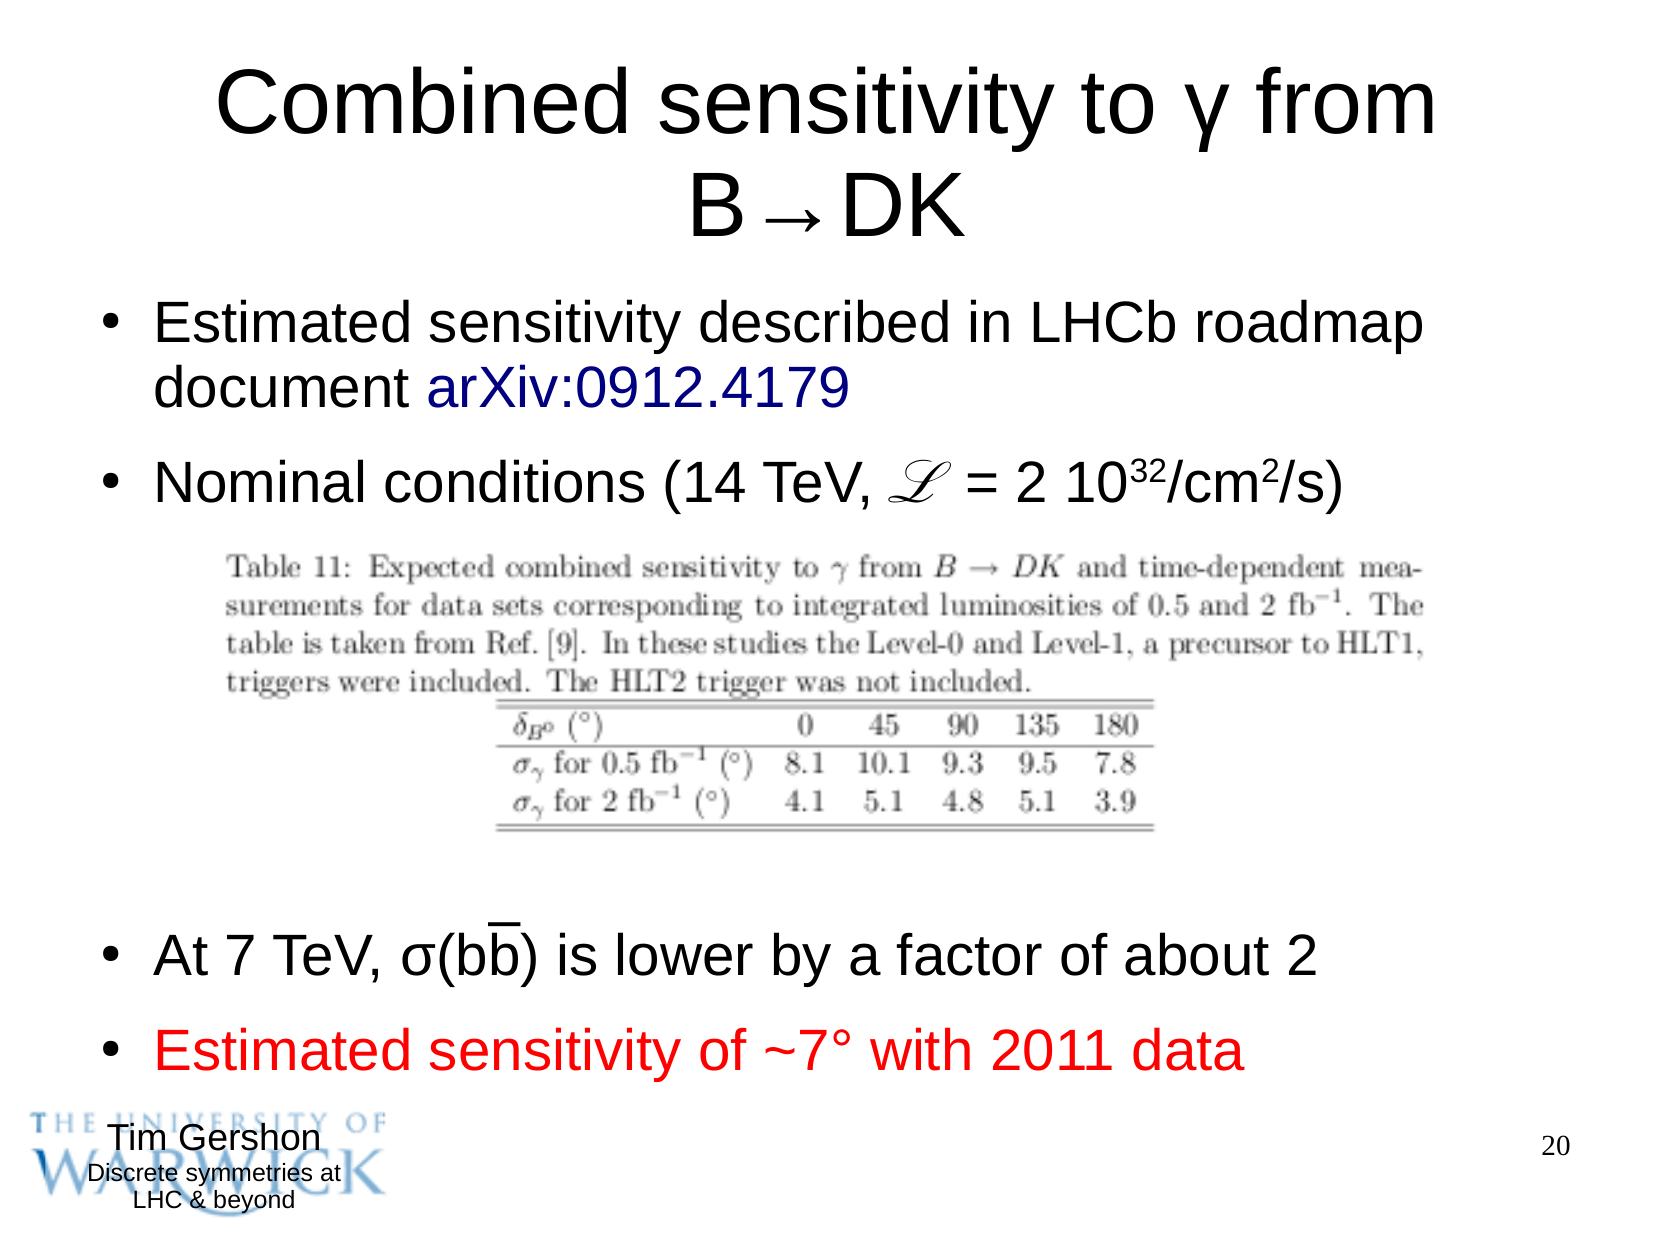

# Combined sensitivity to γ from B→DK
Estimated sensitivity described in LHCb roadmap document arXiv:0912.4179
Nominal conditions (14 TeV, ℒ = 2 1032/cm2/s)
At 7 TeV, σ(bb) is lower by a factor of about 2
Estimated sensitivity of ~7° with 2011 data
–
Tim Gershon
Discrete symmetries at LHC & beyond
20